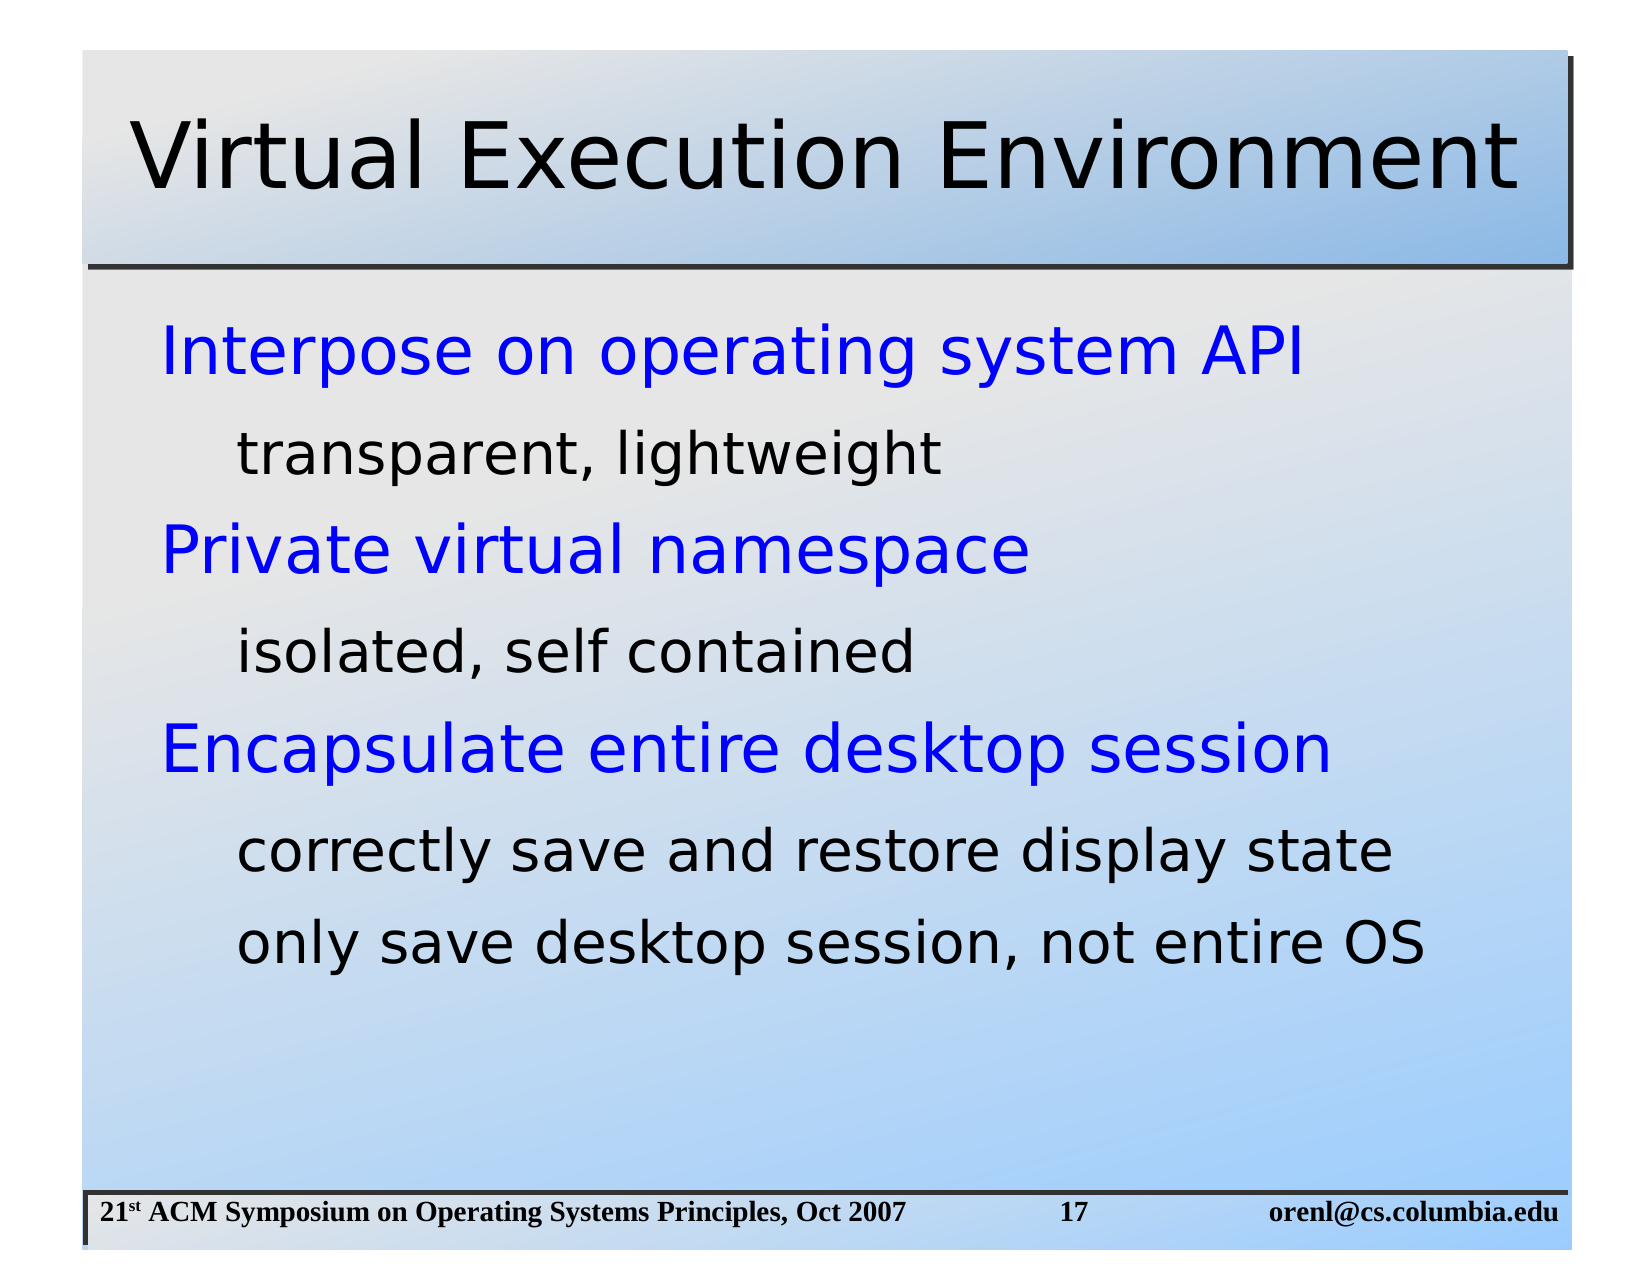

# Virtual Execution Environment
Interpose on operating system API
transparent, lightweight
Private virtual namespace
isolated, self contained
Encapsulate entire desktop session
correctly save and restore display state
only save desktop session, not entire OS